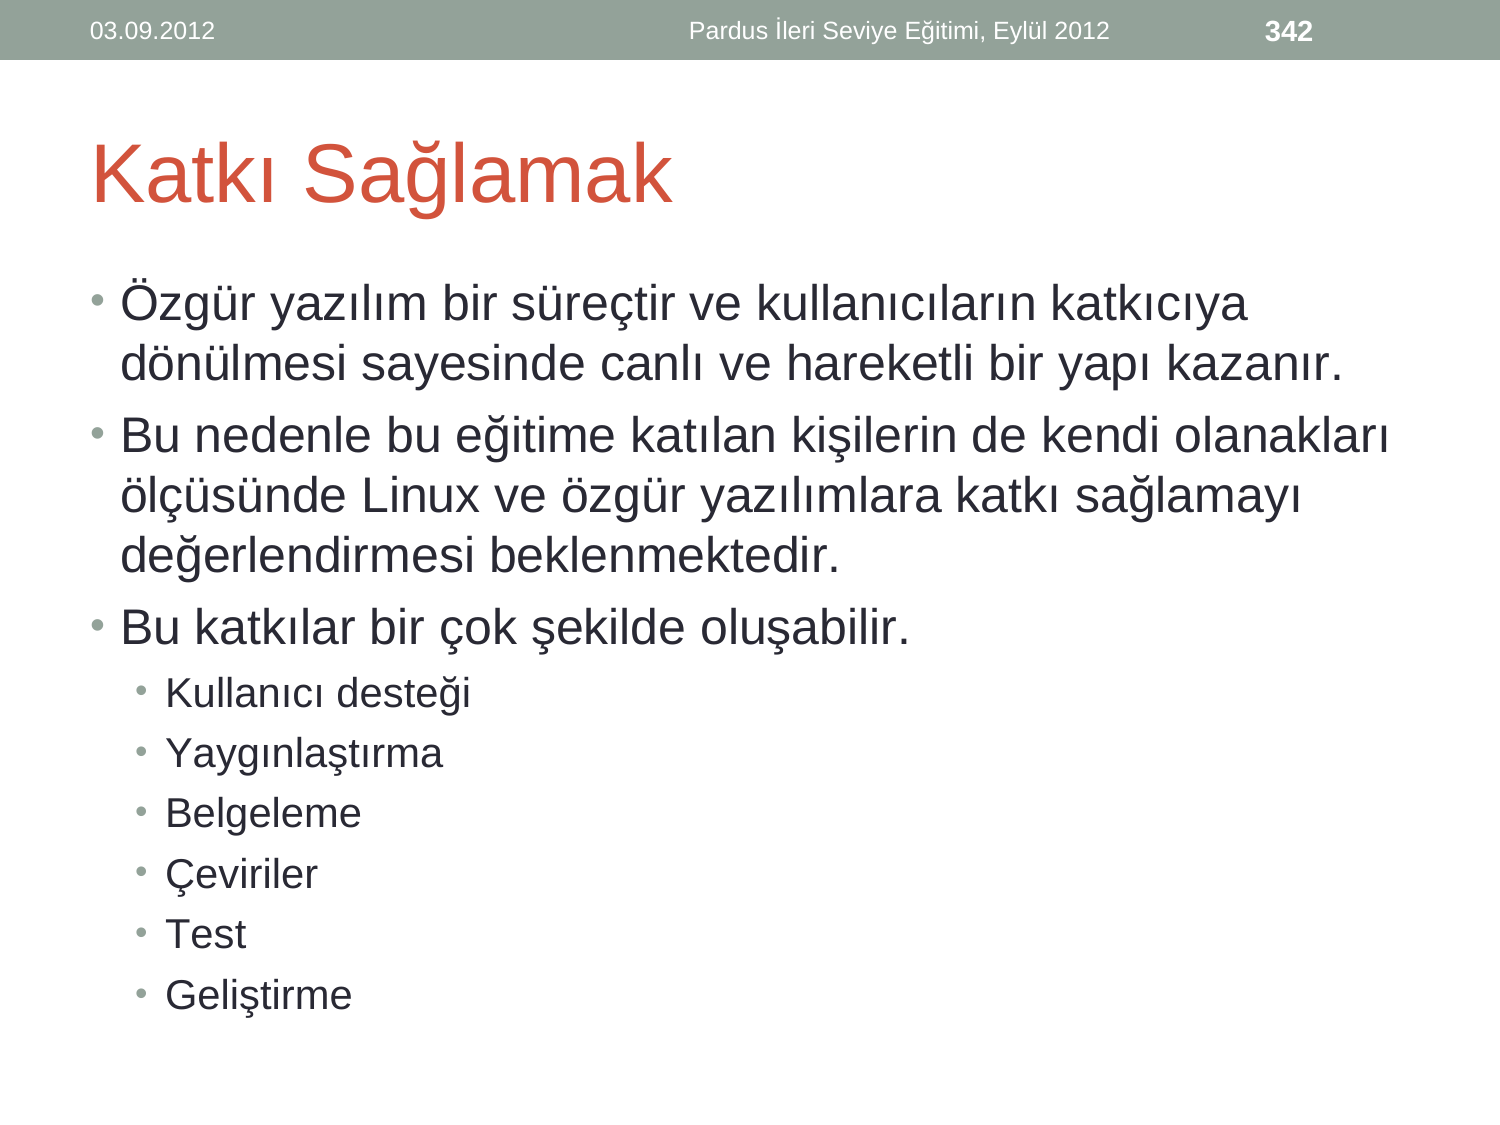

03.09.2012
Pardus İleri Seviye Eğitimi, Eylül 2012
# Katkı Sağlamak
Özgür yazılım bir süreçtir ve kullanıcıların katkıcıya dönülmesi sayesinde canlı ve hareketli bir yapı kazanır.
Bu nedenle bu eğitime katılan kişilerin de kendi olanakları ölçüsünde Linux ve özgür yazılımlara katkı sağlamayı değerlendirmesi beklenmektedir.
Bu katkılar bir çok şekilde oluşabilir.
Kullanıcı desteği
Yaygınlaştırma
Belgeleme
Çeviriler
Test
Geliştirme